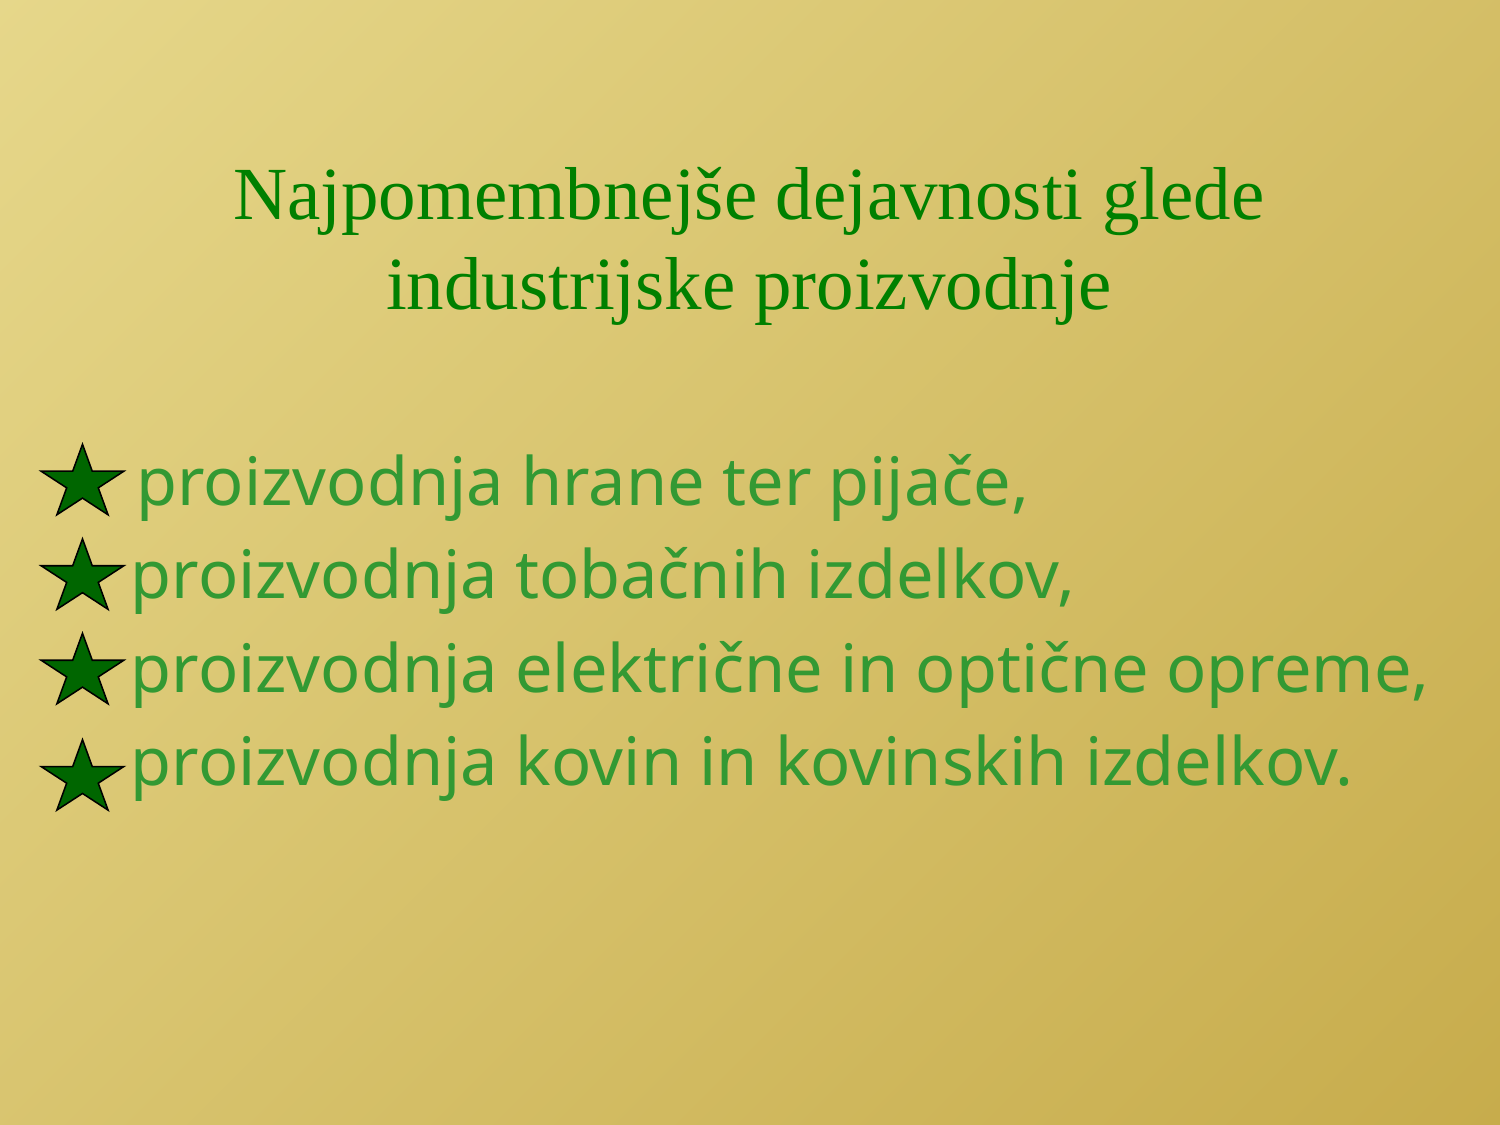

Najpomembnejše dejavnosti glede
industrijske proizvodnje
# proizvodnja hrane ter pijače,
 proizvodnja tobačnih izdelkov,
 proizvodnja električne in optične opreme,
 proizvodnja kovin in kovinskih izdelkov.